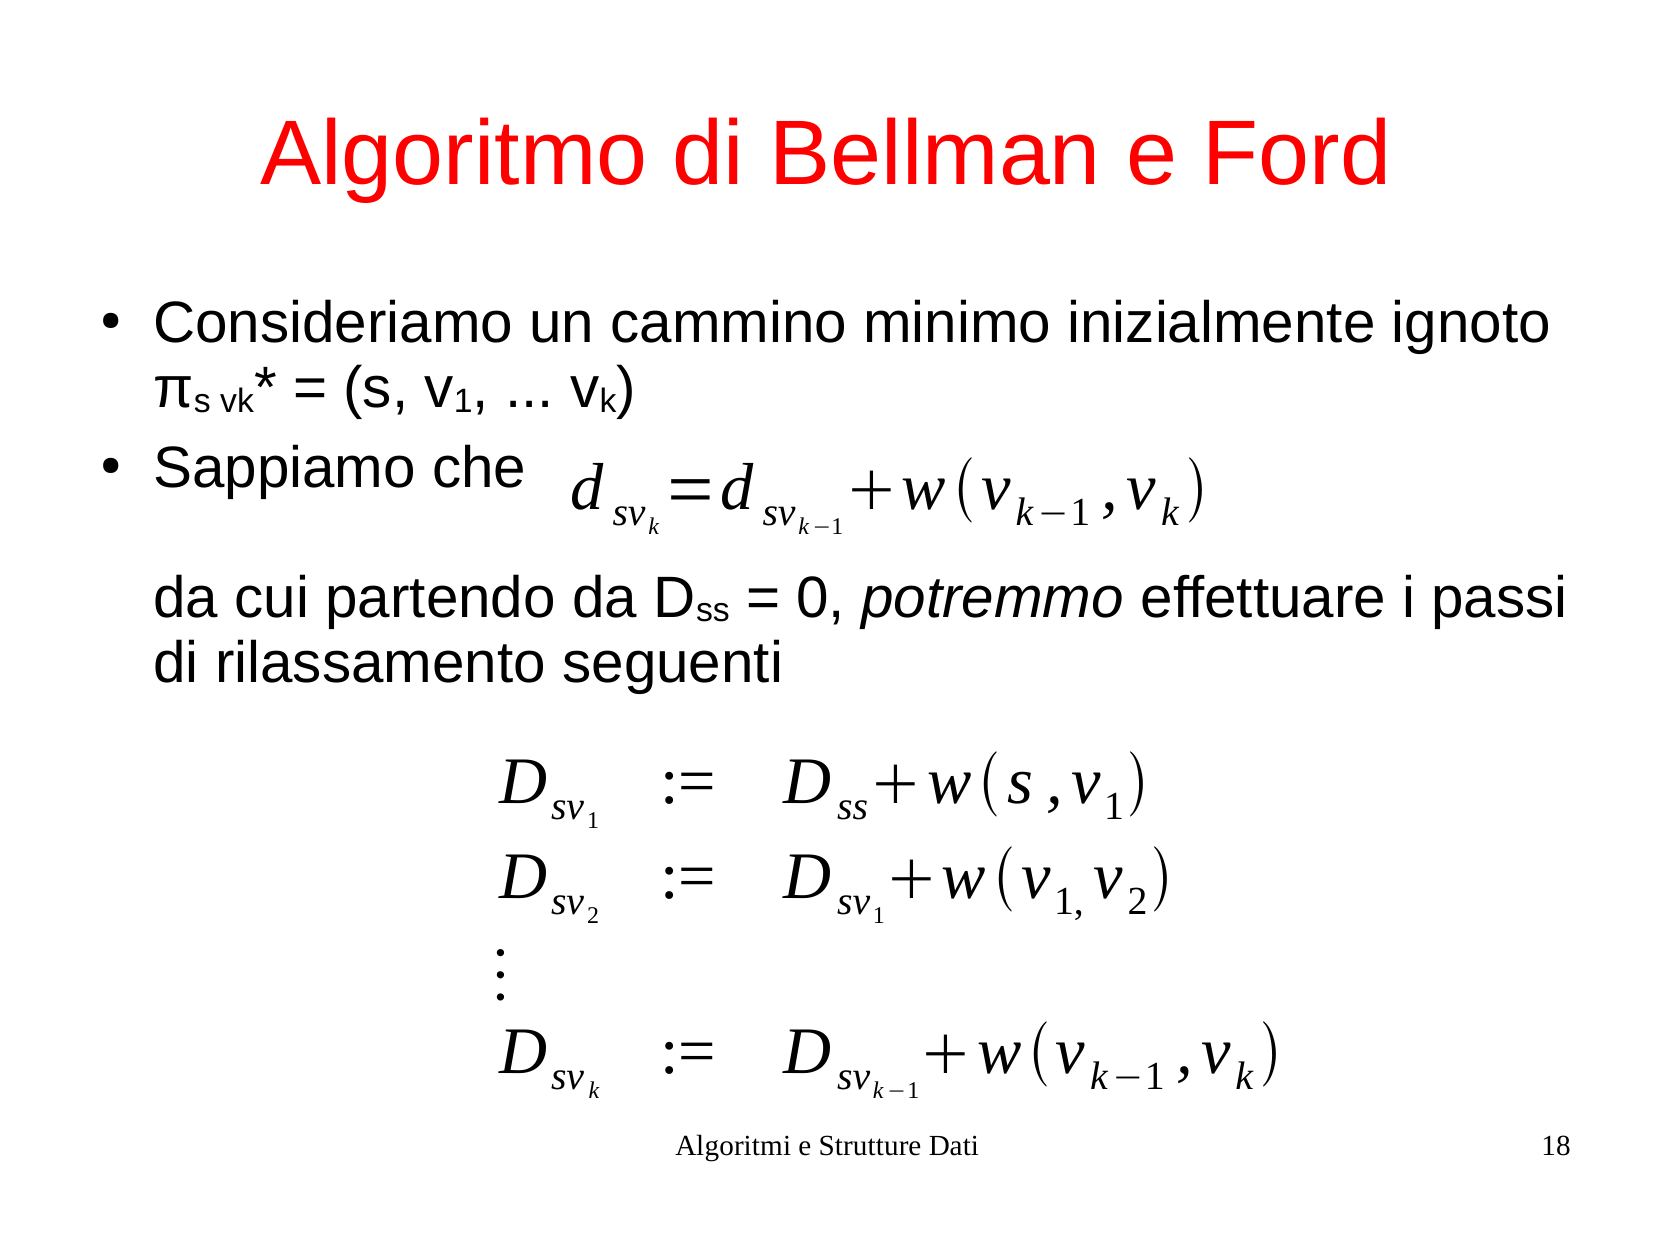

# Algoritmo di Bellman e Ford
Consideriamo un cammino minimo inizialmente ignoto πs vk* = (s, v1, ... vk)
Sappiamo che
da cui partendo da Dss = 0, potremmo effettuare i passi di rilassamento seguenti
Algoritmi e Strutture Dati
18